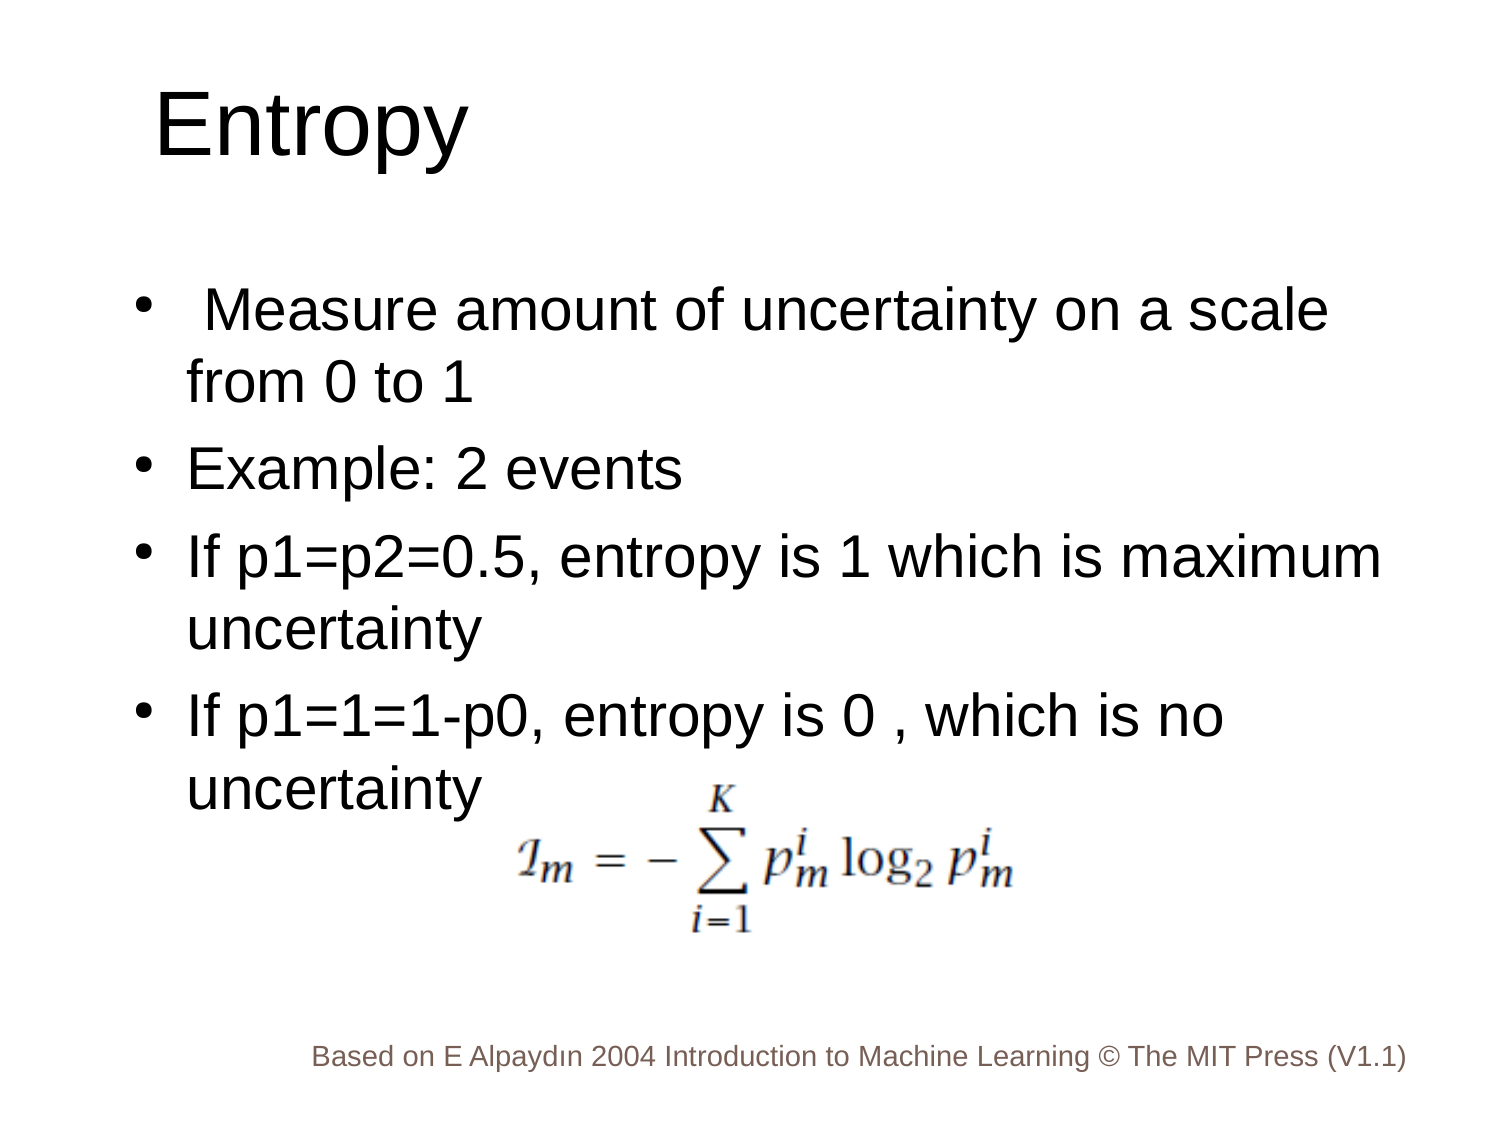

# Entropy
 Measure amount of uncertainty on a scale from 0 to 1
Example: 2 events
If p1=p2=0.5, entropy is 1 which is maximum uncertainty
If p1=1=1-p0, entropy is 0 , which is no uncertainty
Based on E Alpaydın 2004 Introduction to Machine Learning © The MIT Press (V1.1)